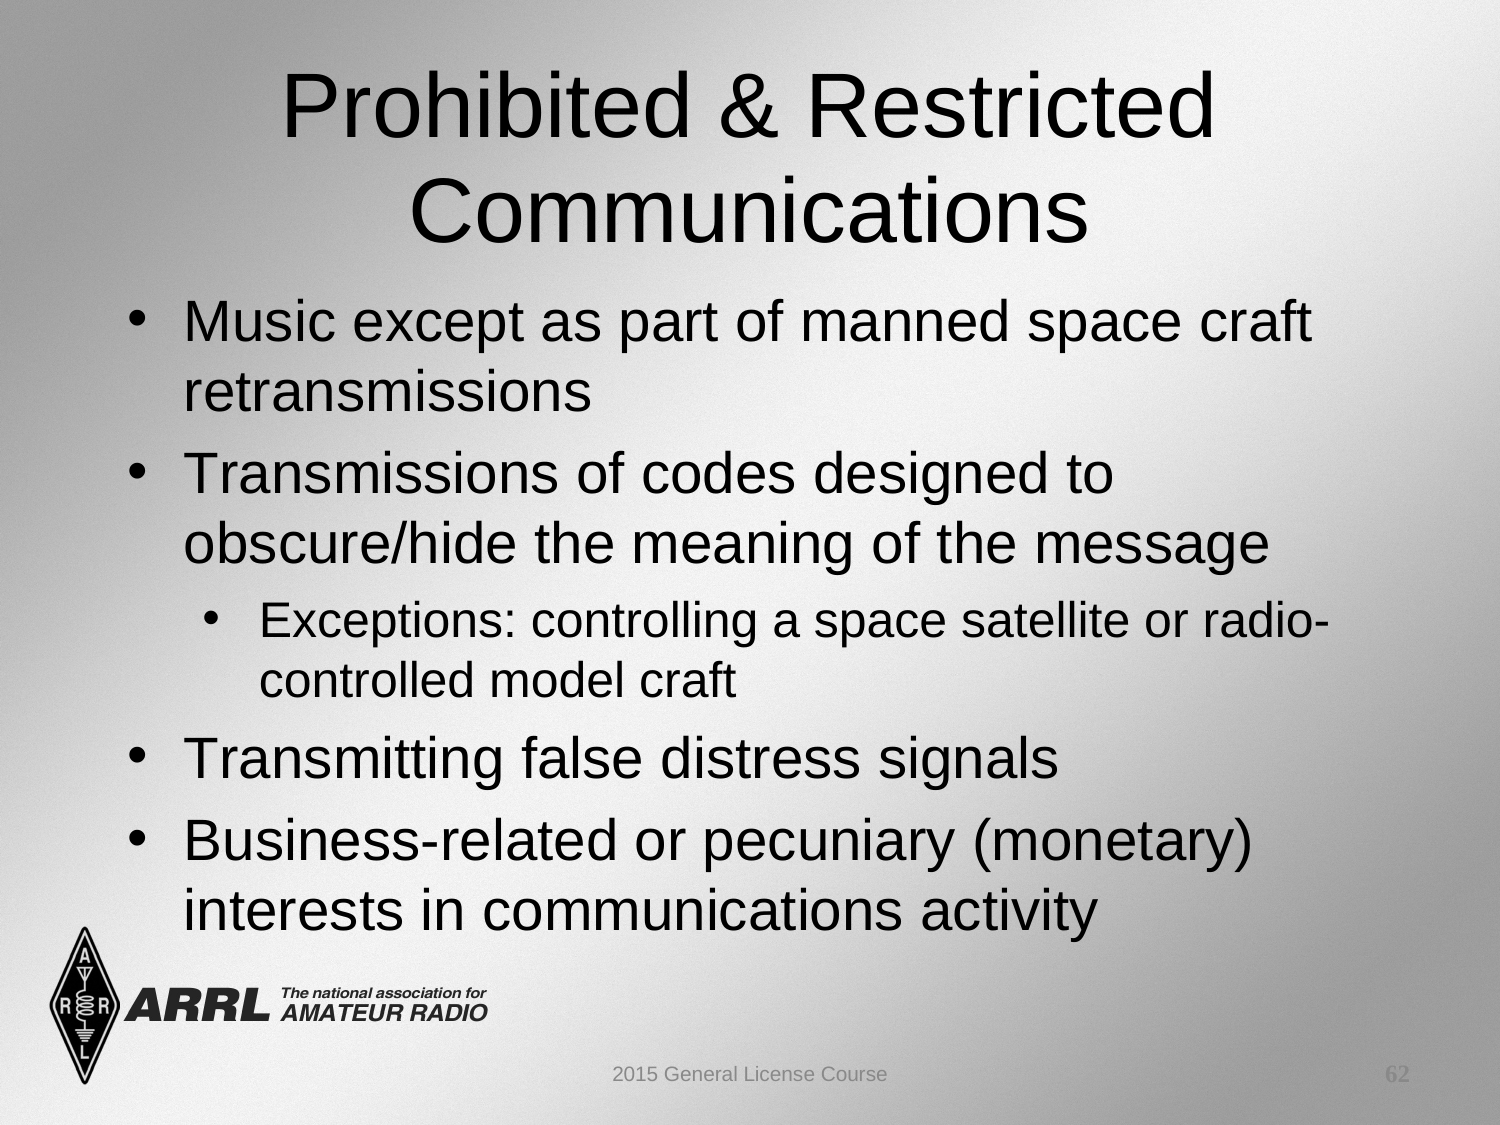

Prohibited & Restricted Communications
Music except as part of manned space craft retransmissions
Transmissions of codes designed to obscure/hide the meaning of the message
Exceptions: controlling a space satellite or radio-controlled model craft
Transmitting false distress signals
Business-related or pecuniary (monetary) interests in communications activity
2015 General License Course